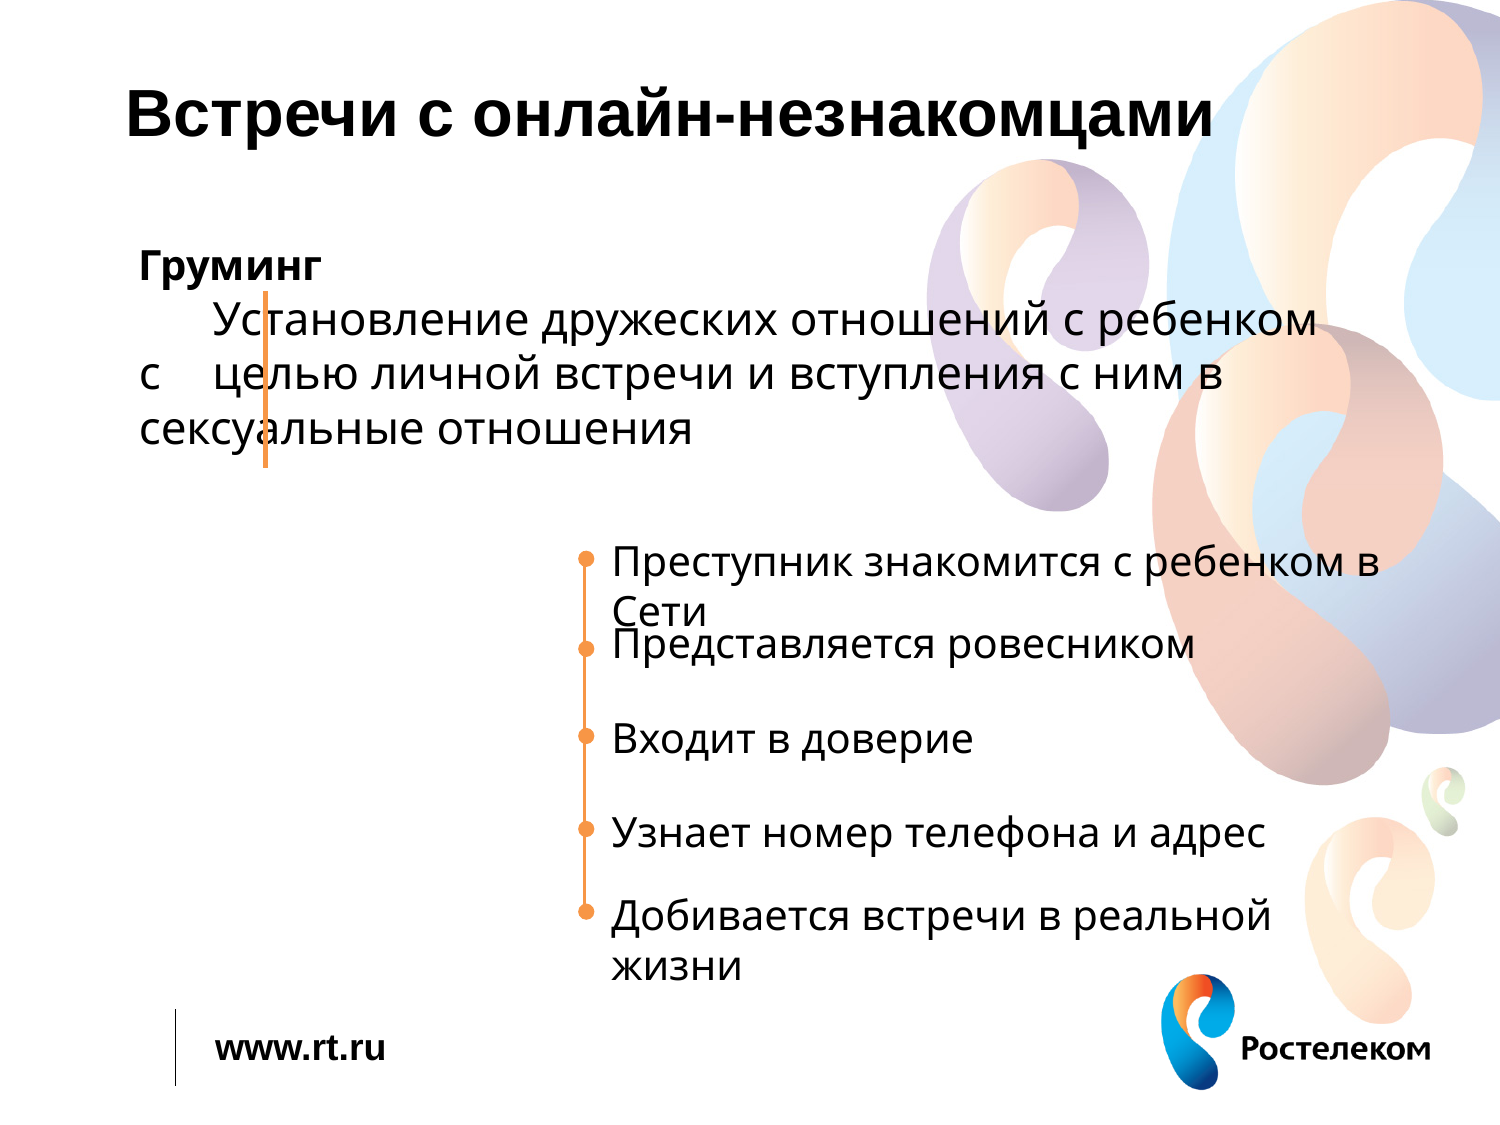

Встречи с онлайн-незнакомцами
Груминг
	Установление дружеских отношений с ребенком с 	целью личной встречи и вступления с ним в 	сексуальные отношения
Преступник знакомится с ребенком в Сети
Представляется ровесником
Входит в доверие
Узнает номер телефона и адрес
Добивается встречи в реальной жизни